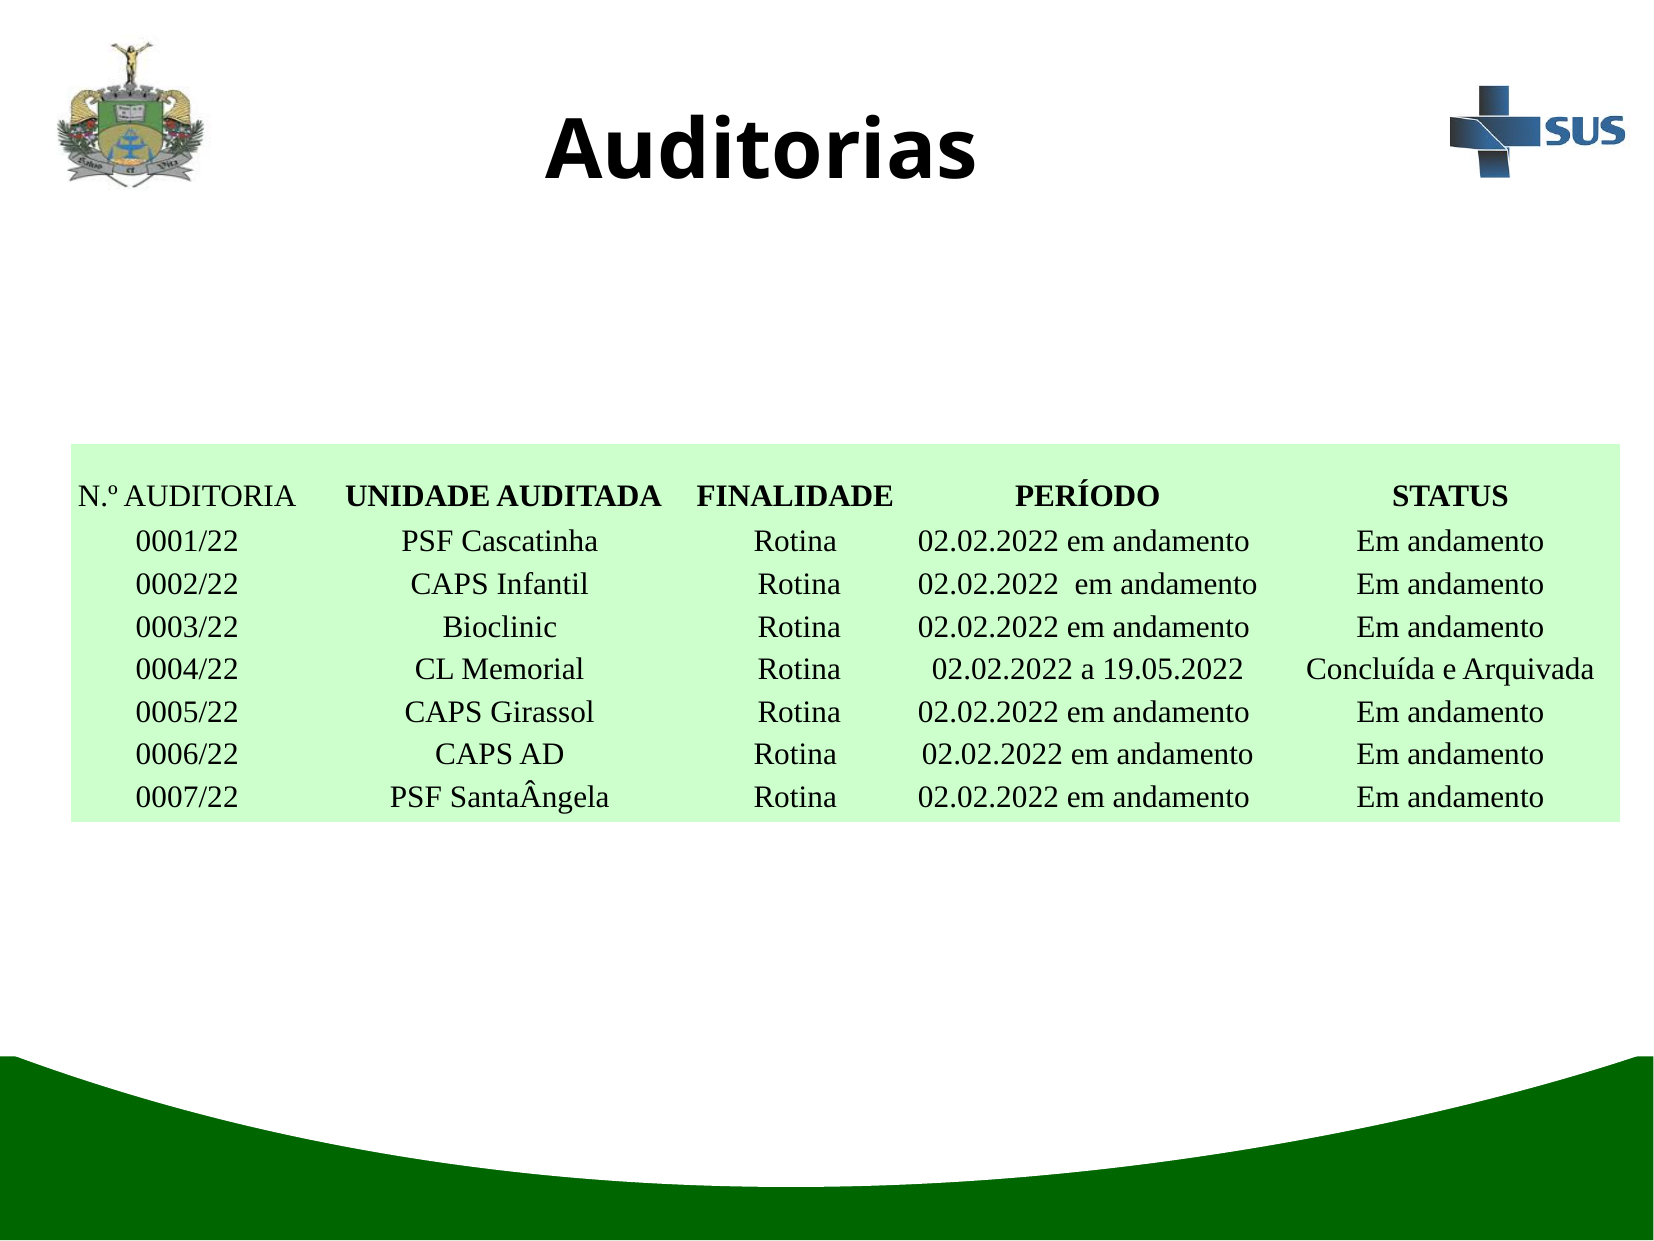

Auditorias
| N.º AUDITORIA | UNIDADE AUDITADA | FINALIDADE | PERÍODO | STATUS |
| --- | --- | --- | --- | --- |
| 0001/22 | PSF Cascatinha | Rotina | 02.02.2022 em andamento | Em andamento |
| 0002/22 | CAPS Infantil | Rotina | 02.02.2022 em andamento | Em andamento |
| 0003/22 | Bioclinic | Rotina | 02.02.2022 em andamento | Em andamento |
| 0004/22 | CL Memorial | Rotina | 02.02.2022 a 19.05.2022 | Concluída e Arquivada |
| 0005/22 | CAPS Girassol | Rotina | 02.02.2022 em andamento | Em andamento |
| 0006/22 | CAPS AD | Rotina | 02.02.2022 em andamento | Em andamento |
| 0007/22 | PSF SantaÂngela | Rotina | 02.02.2022 em andamento | Em andamento |